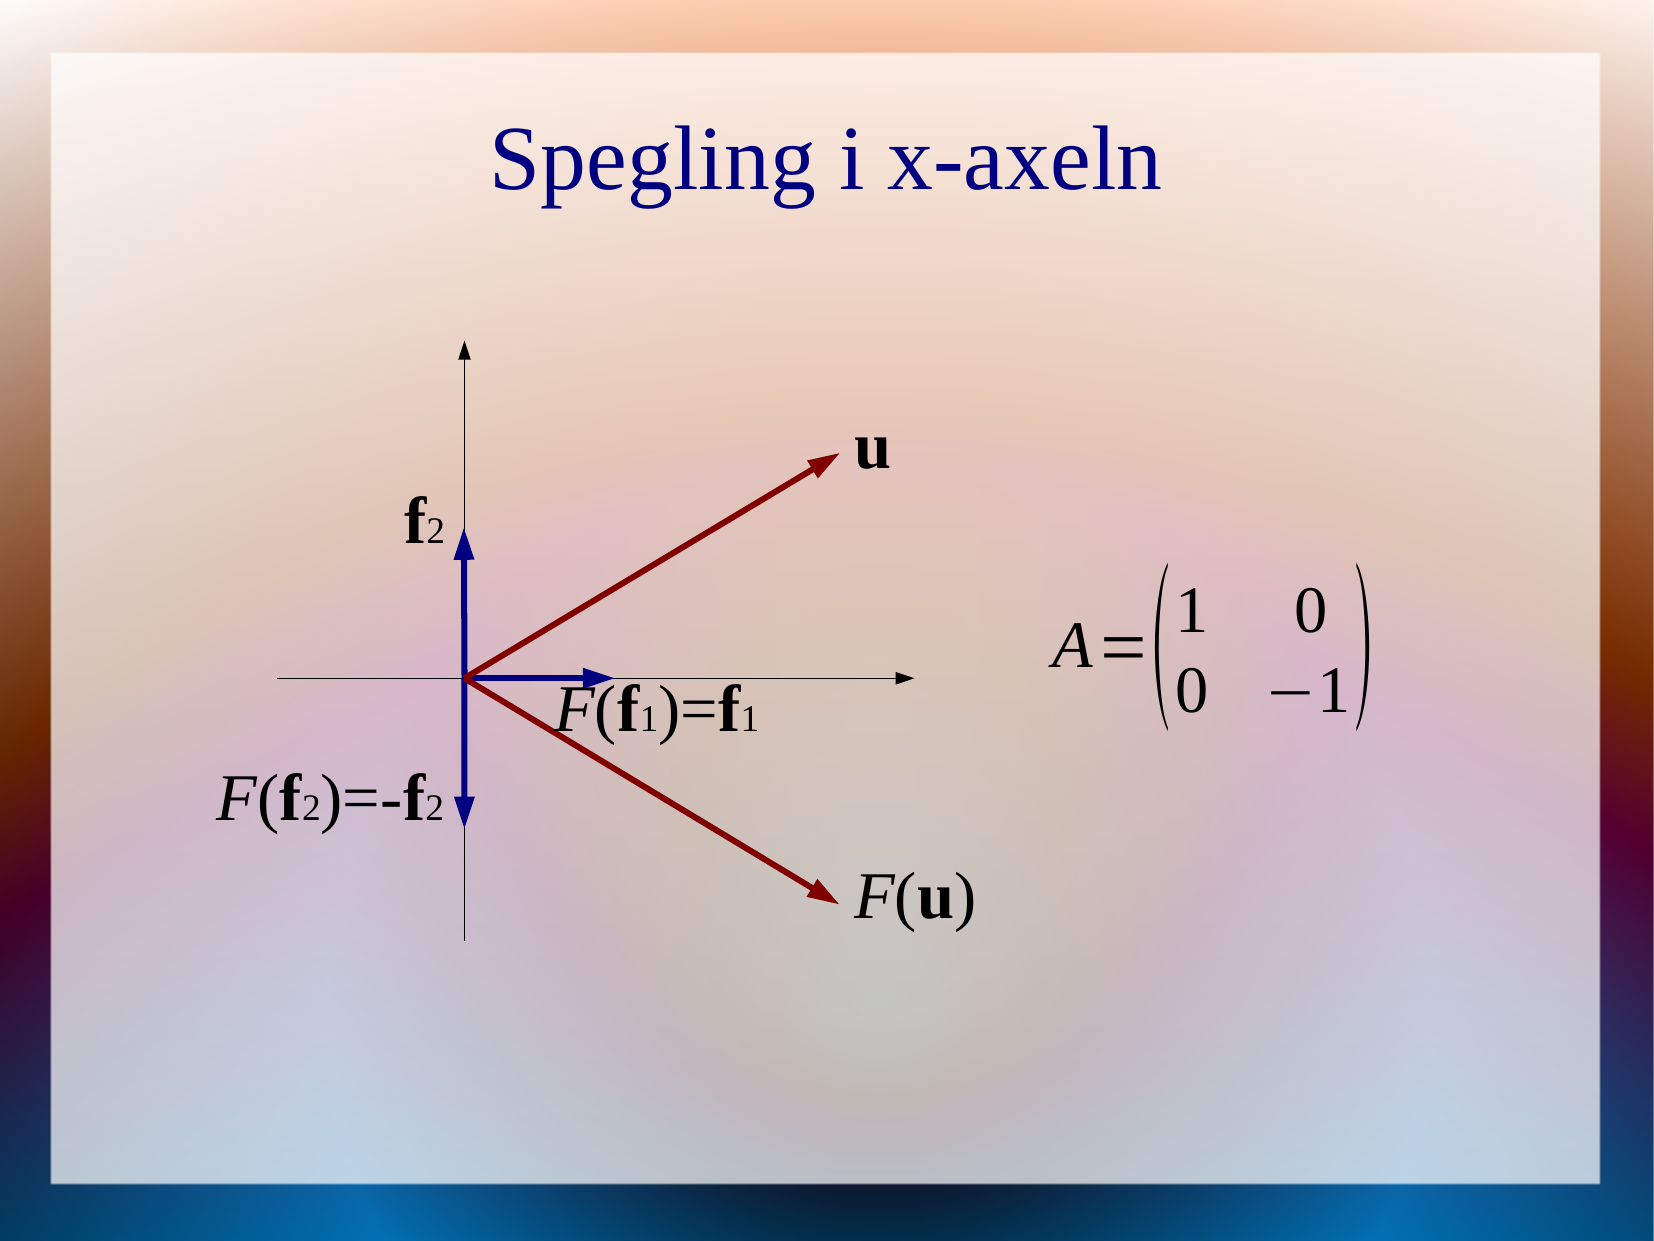

# Spegling i x-axeln
u
f2
F(f1)=f1
F(f2)=-f2
F(u)